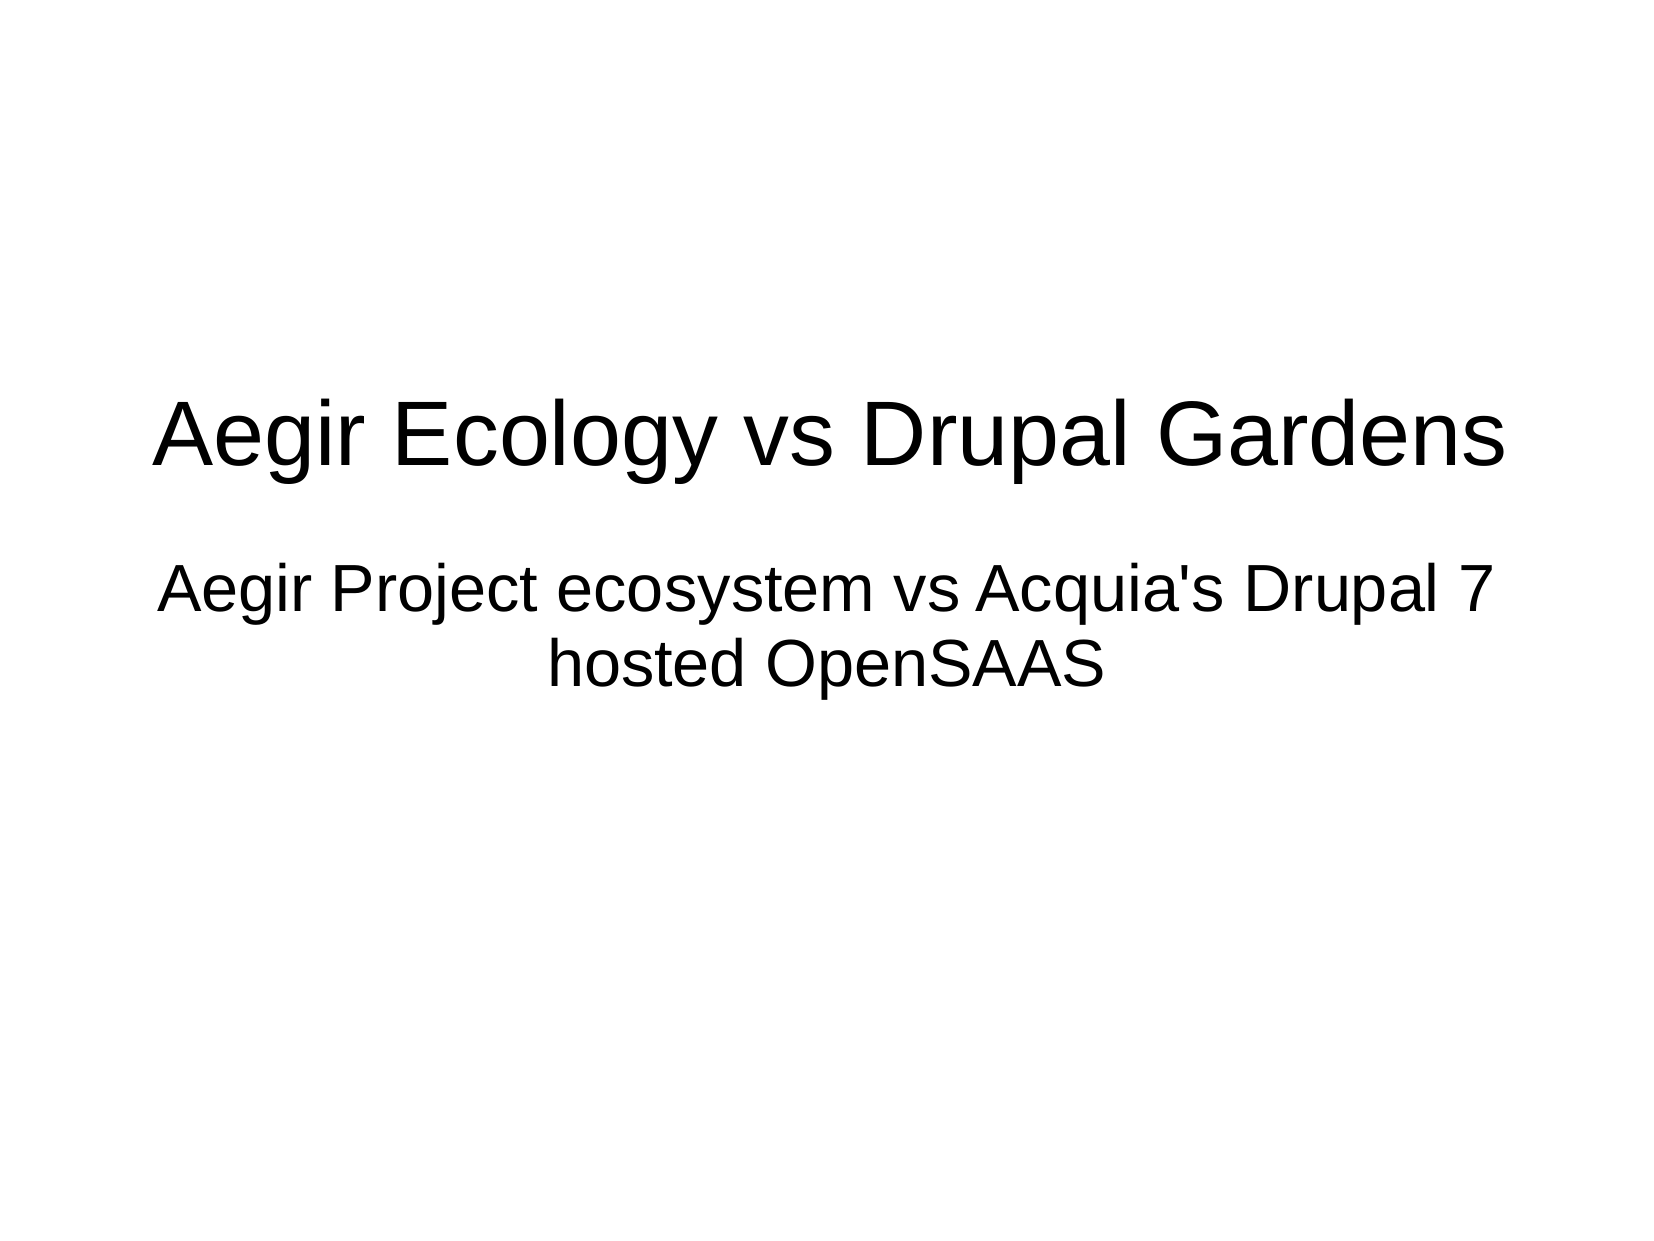

Aegir Project ecosystem vs Acquia's Drupal 7 hosted OpenSAAS
# Aegir Ecology vs Drupal Gardens